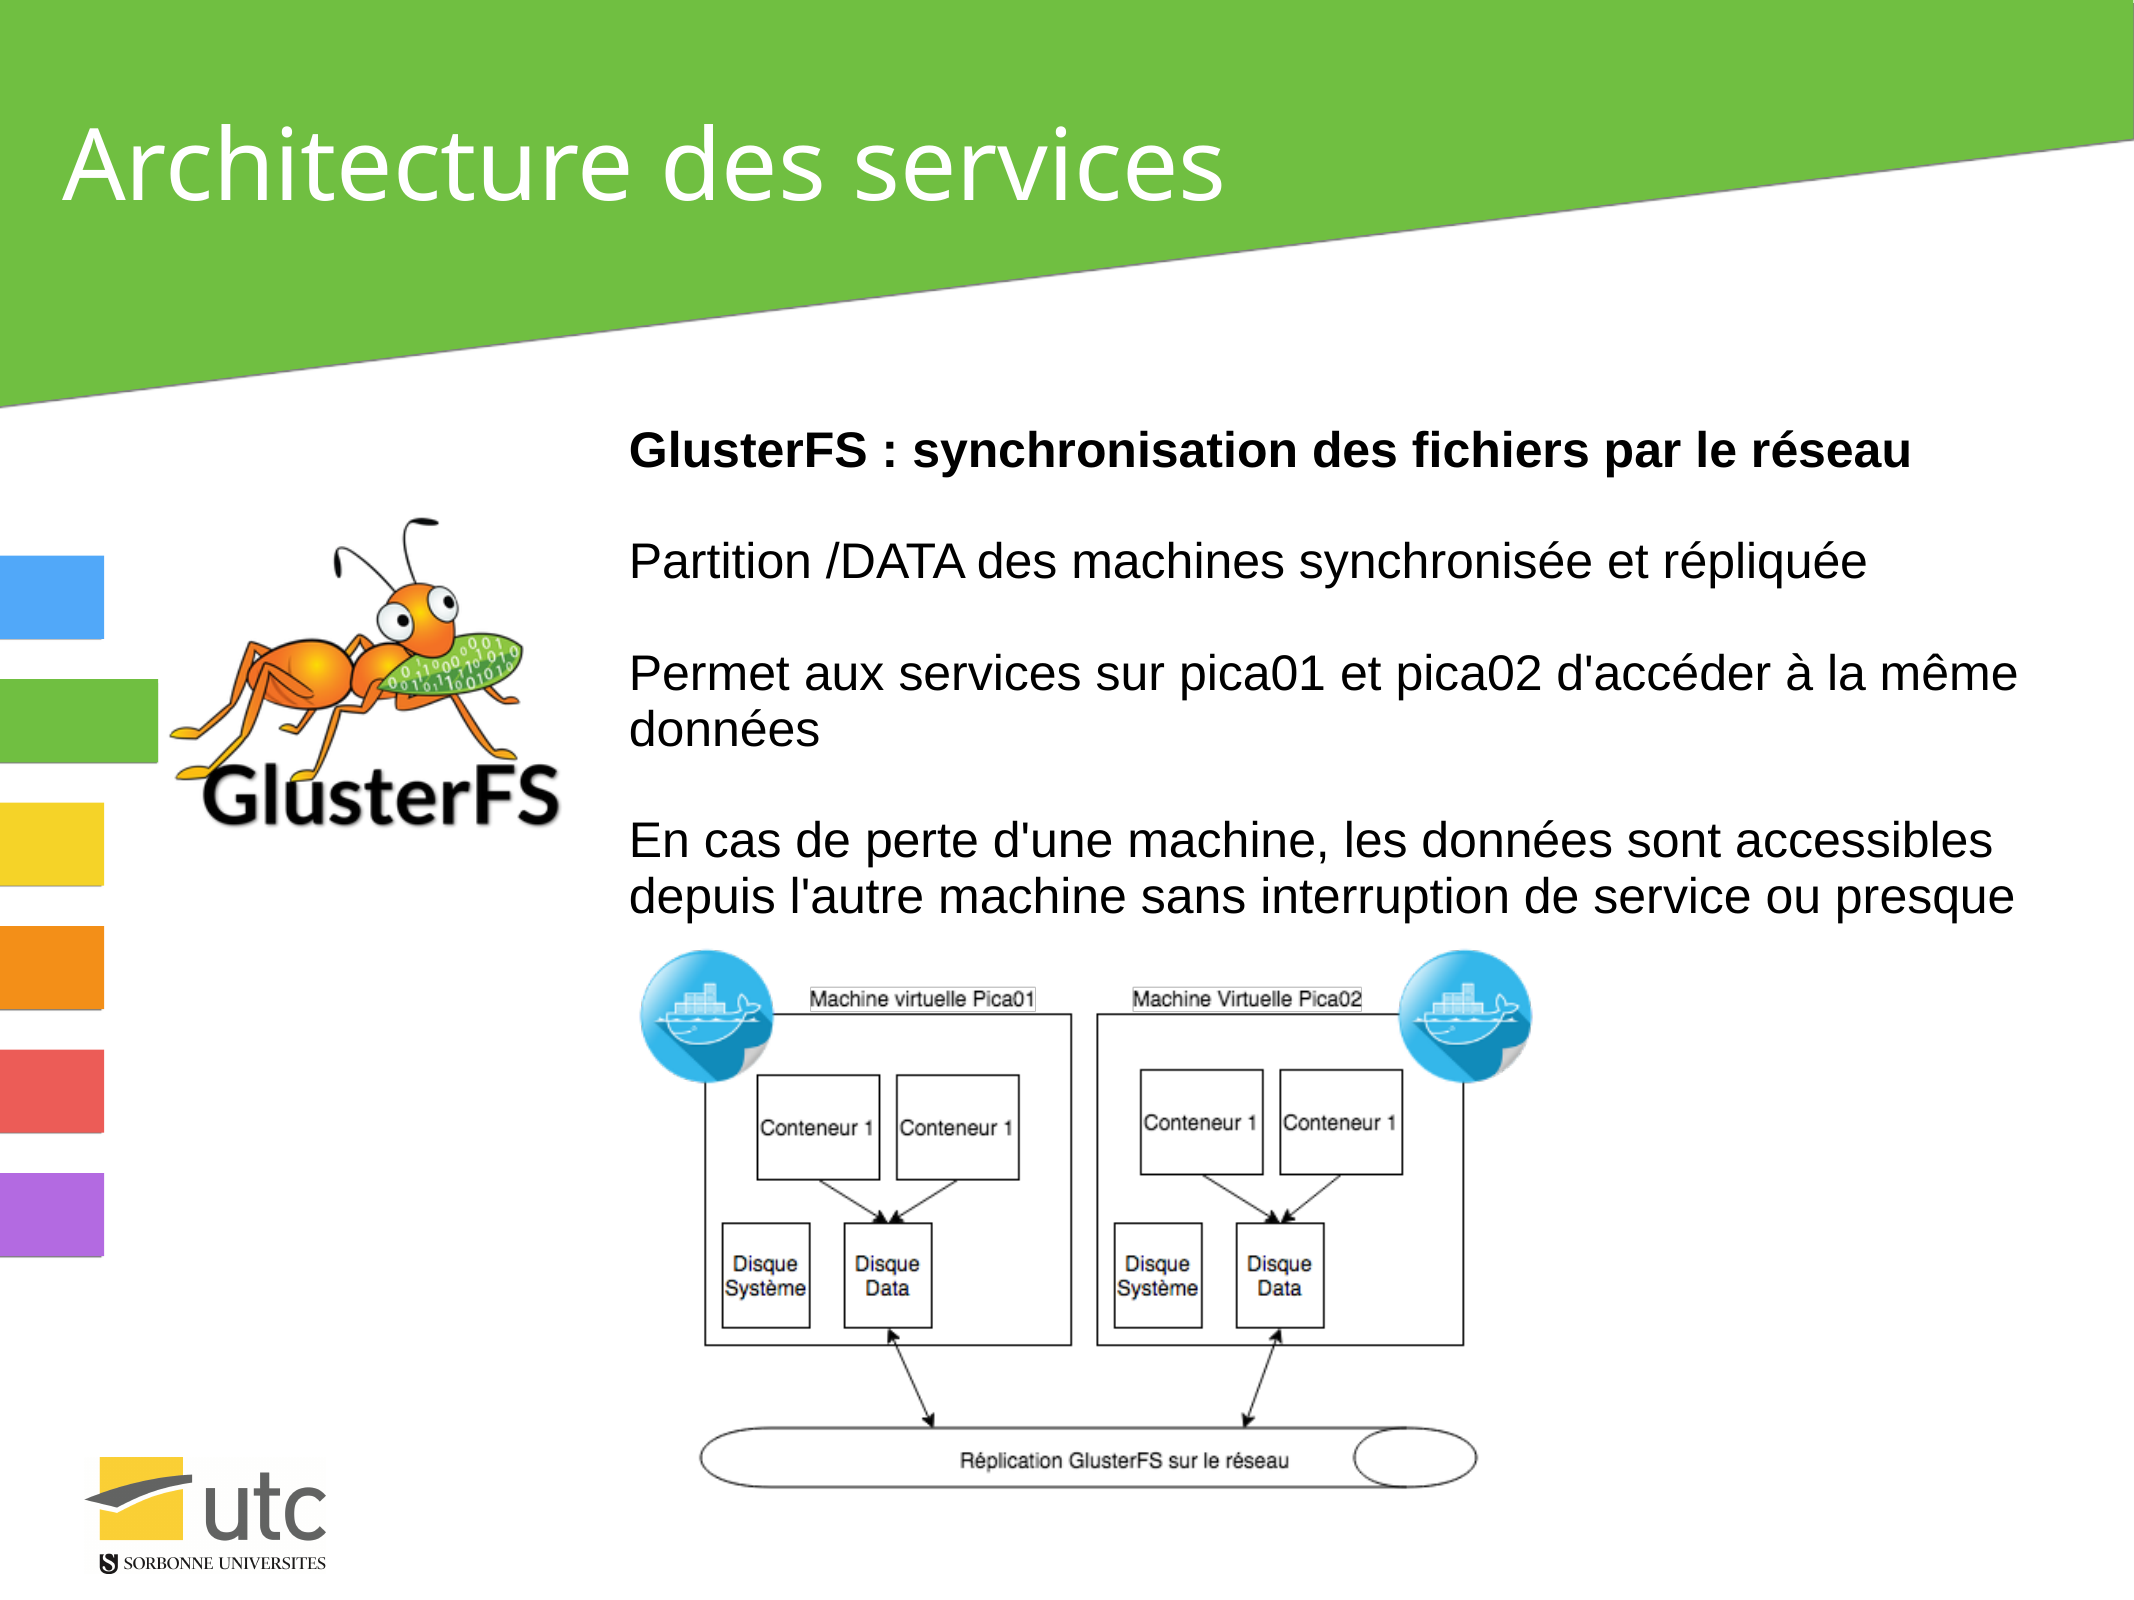

#
Architecture des services
GlusterFS : synchronisation des fichiers par le réseau
Partition /DATA des machines synchronisée et répliquée
Permet aux services sur pica01 et pica02 d'accéder à la même données
En cas de perte d'une machine, les données sont accessibles depuis l'autre machine sans interruption de service ou presque